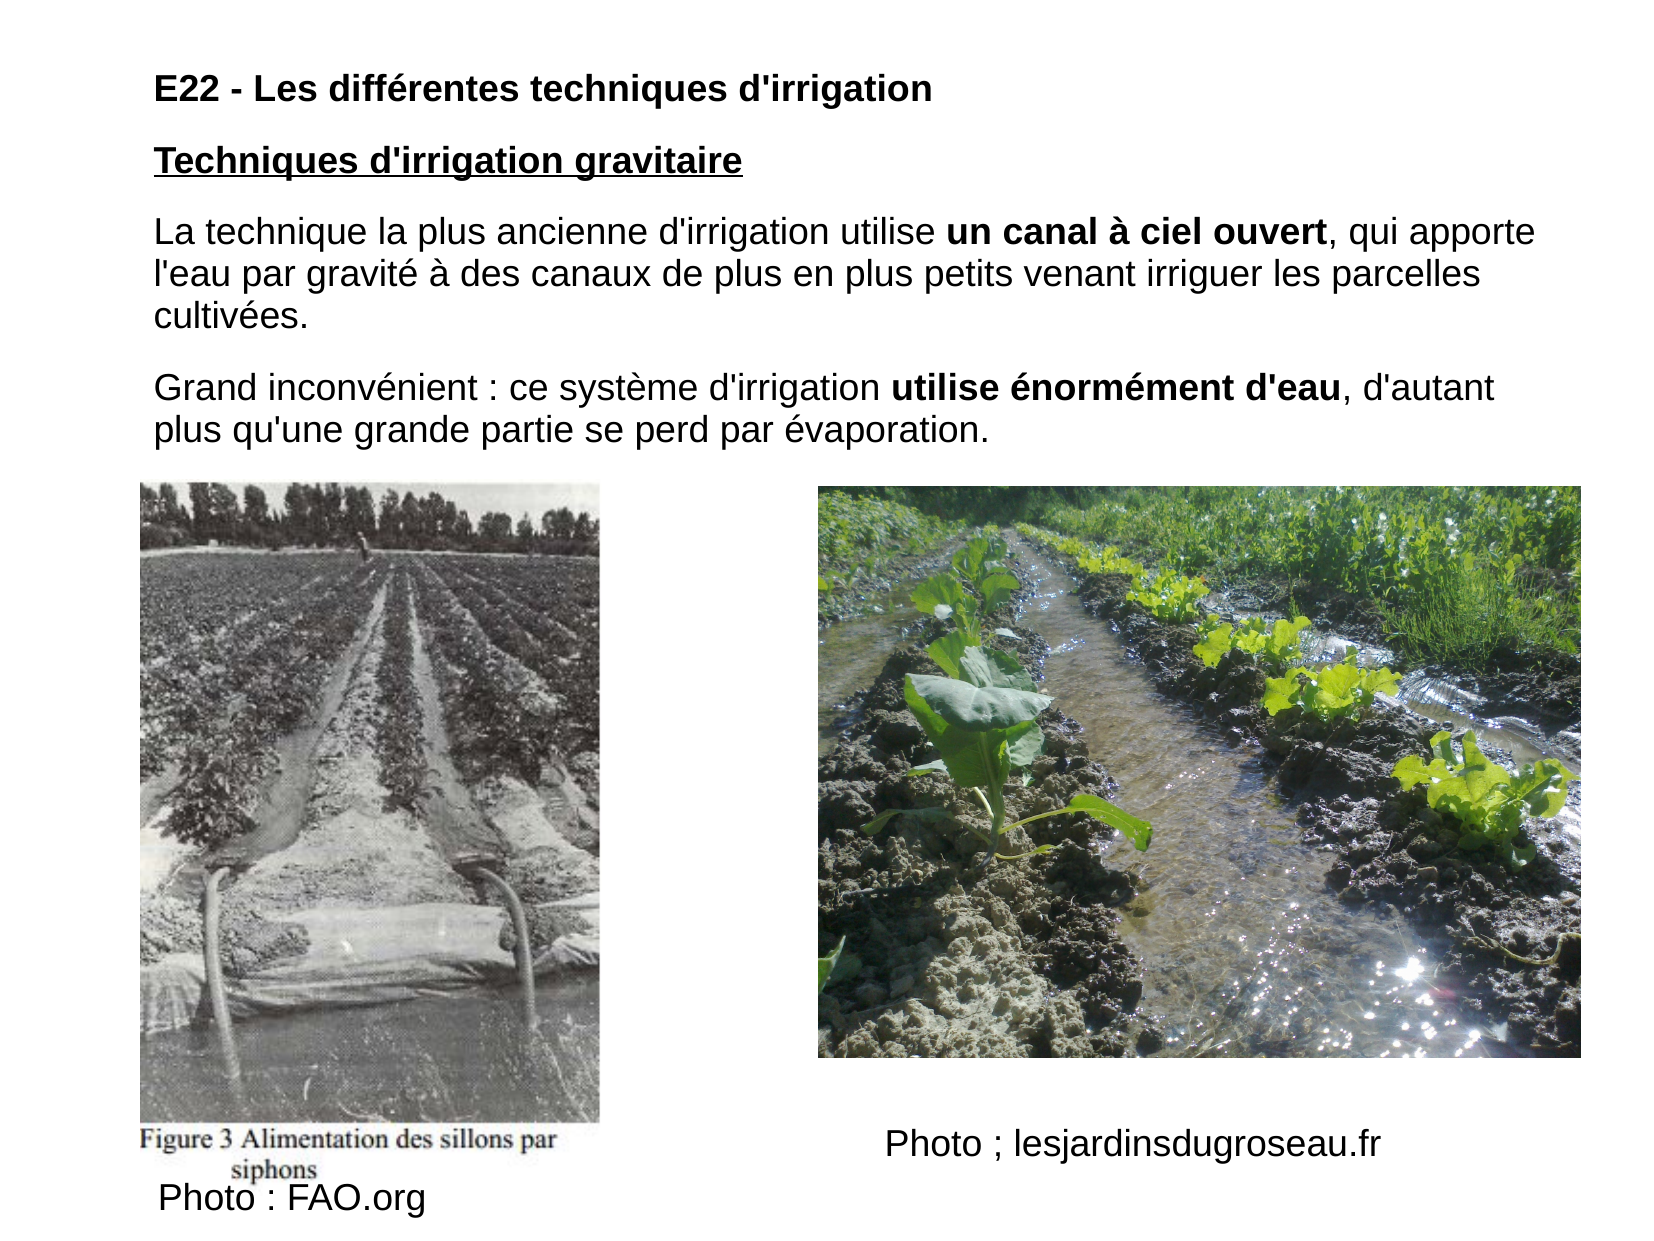

# E22 - Les différentes techniques d'irrigation
Techniques d'irrigation gravitaire
La technique la plus ancienne d'irrigation utilise un canal à ciel ouvert, qui apporte l'eau par gravité à des canaux de plus en plus petits venant irriguer les parcelles cultivées.
Grand inconvénient : ce système d'irrigation utilise énormément d'eau, d'autant plus qu'une grande partie se perd par évaporation.
Photo ; lesjardinsdugroseau.fr
Photo : FAO.org